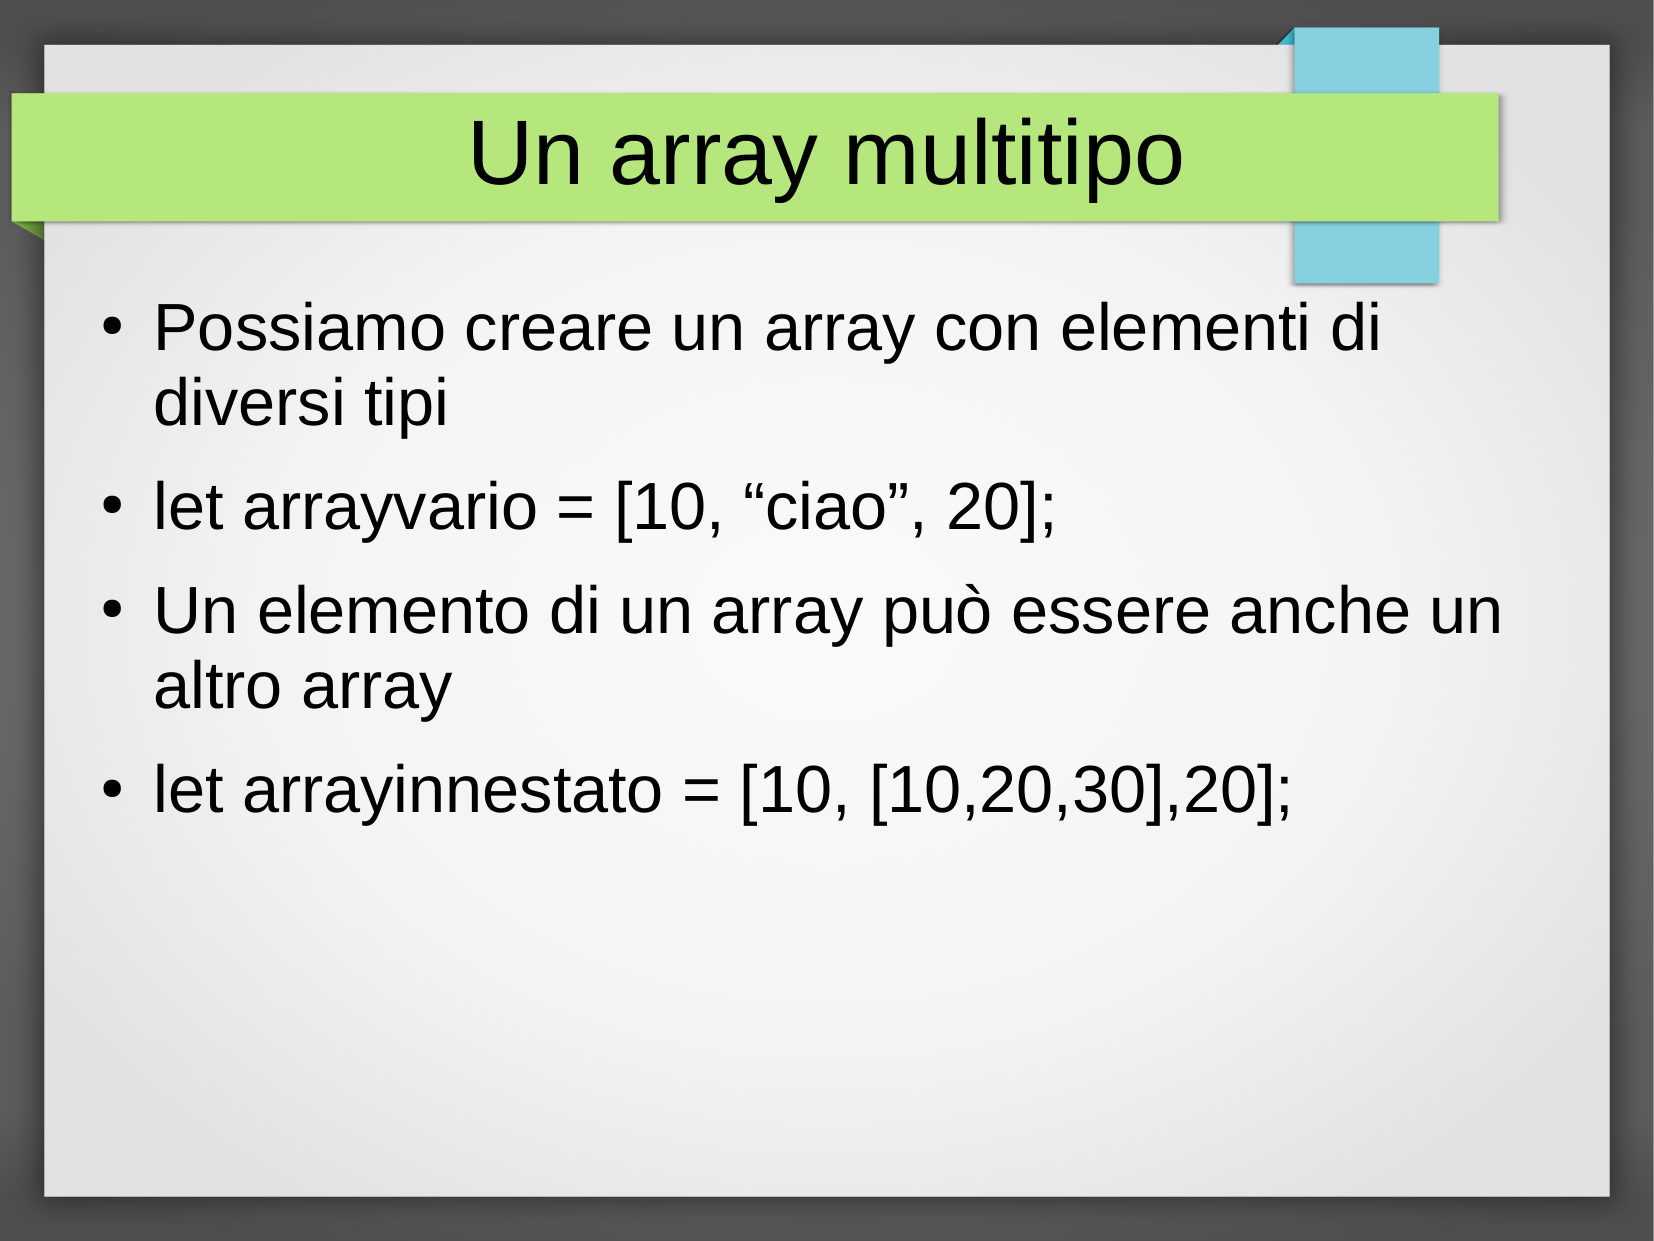

# Un array multitipo
Possiamo creare un array con elementi di diversi tipi
let arrayvario = [10, “ciao”, 20];
Un elemento di un array può essere anche un altro array
let arrayinnestato = [10, [10,20,30],20];